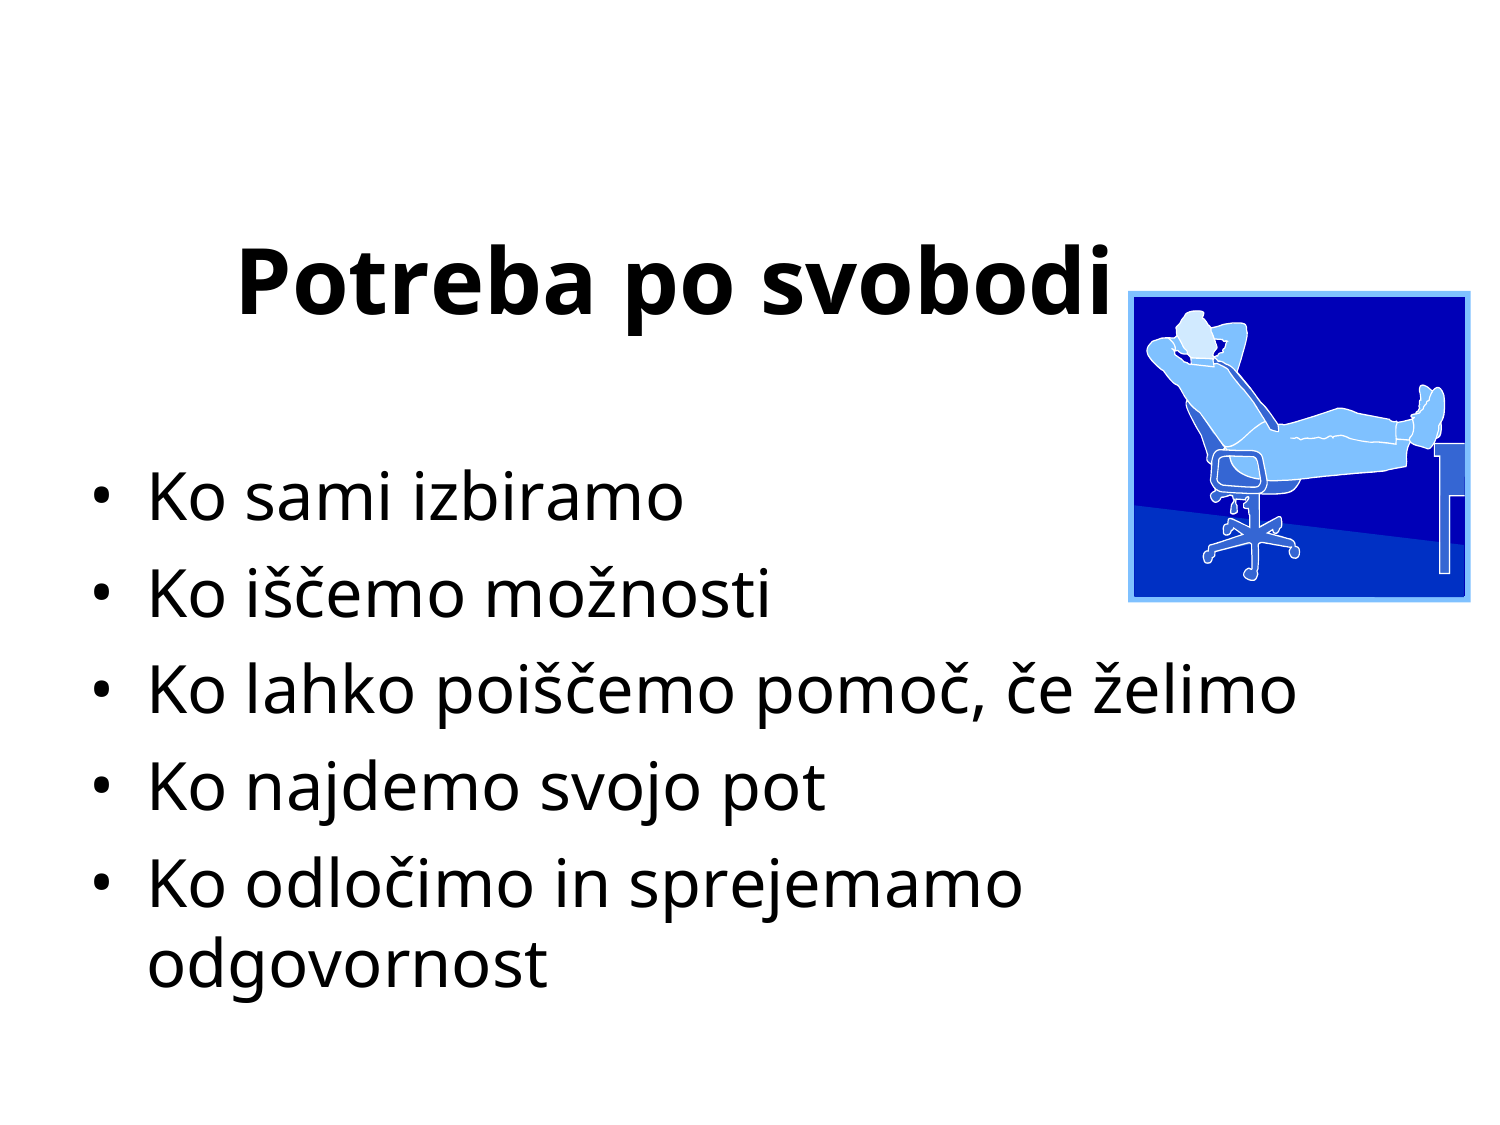

# Potreba po svobodi
Ko sami izbiramo
Ko iščemo možnosti
Ko lahko poiščemo pomoč, če želimo
Ko najdemo svojo pot
Ko odločimo in sprejemamo odgovornost